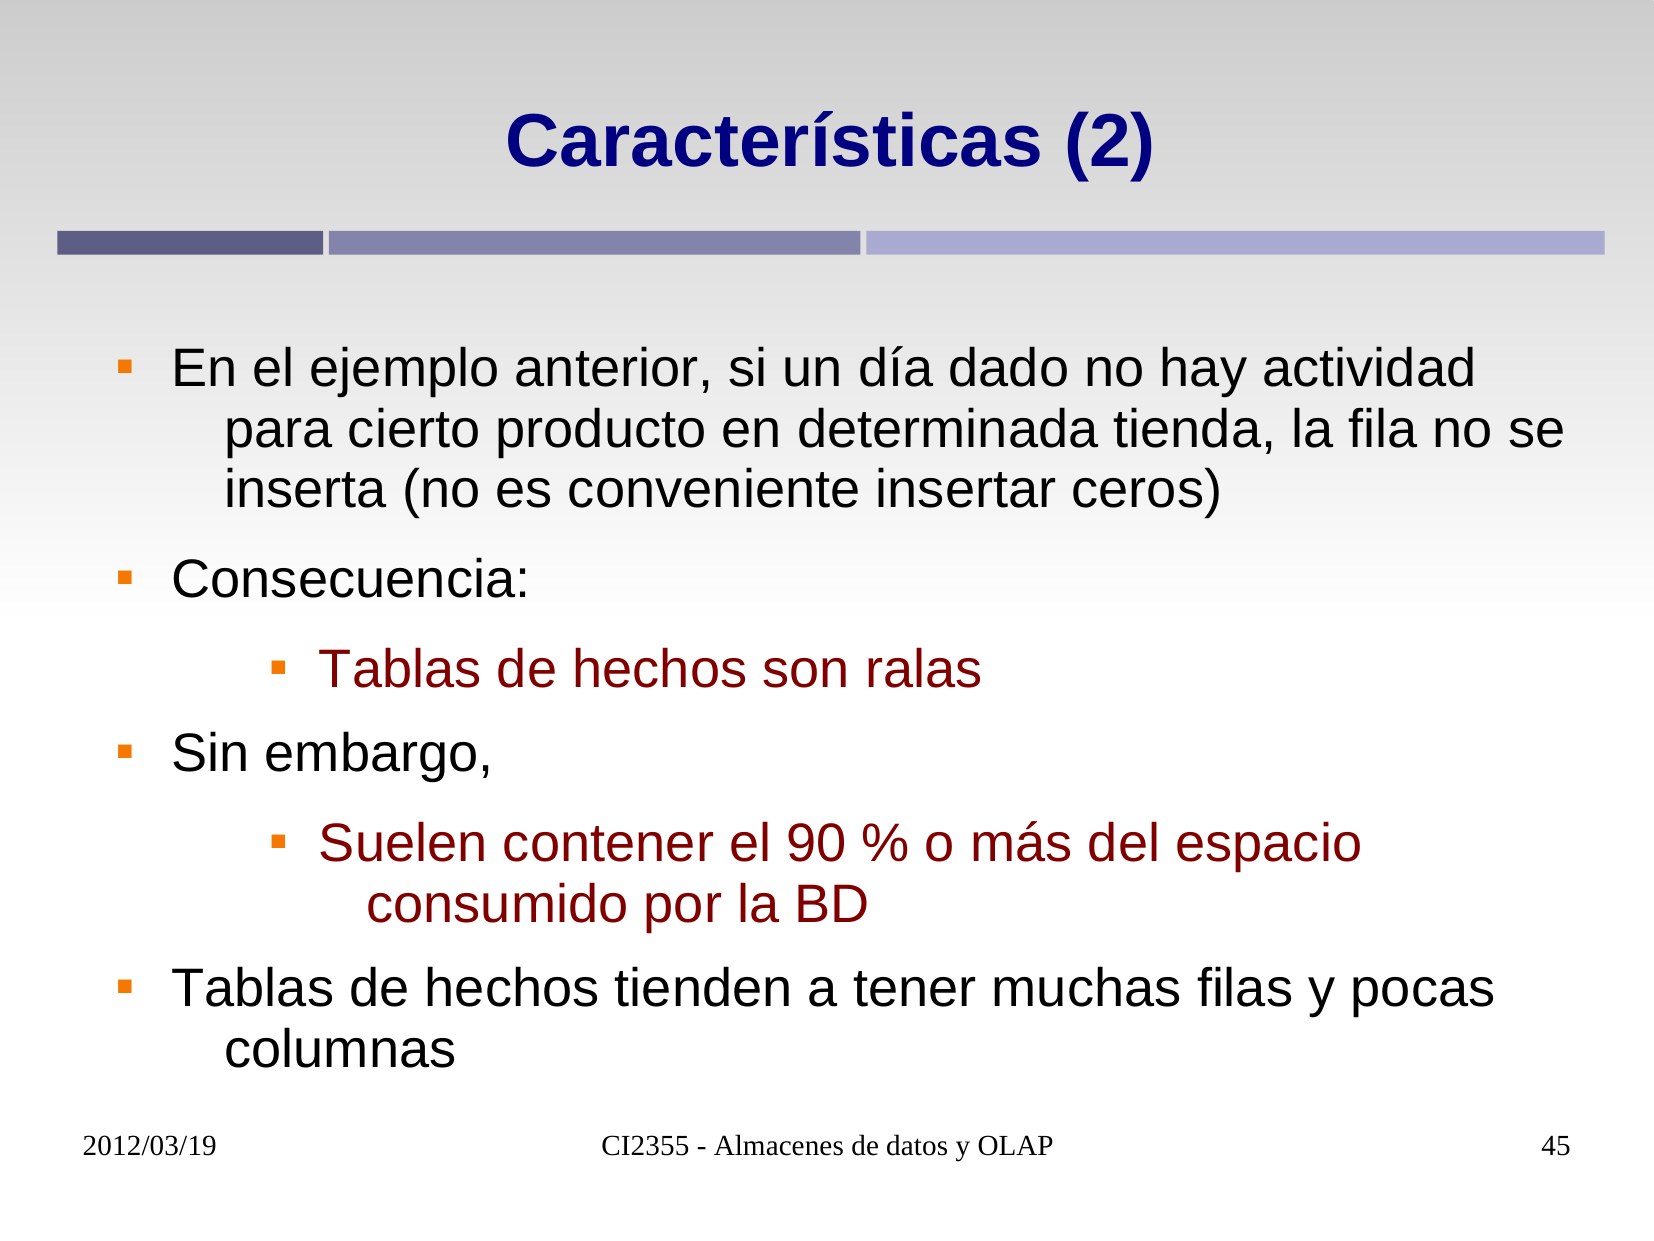

# Características (2)
En el ejemplo anterior, si un día dado no hay actividad para cierto producto en determinada tienda, la fila no se inserta (no es conveniente insertar ceros)
Consecuencia:
Tablas de hechos son ralas
Sin embargo,
Suelen contener el 90 % o más del espacio consumido por la BD
Tablas de hechos tienden a tener muchas filas y pocas columnas
2012/03/19
CI2355 - Almacenes de datos y OLAP
45